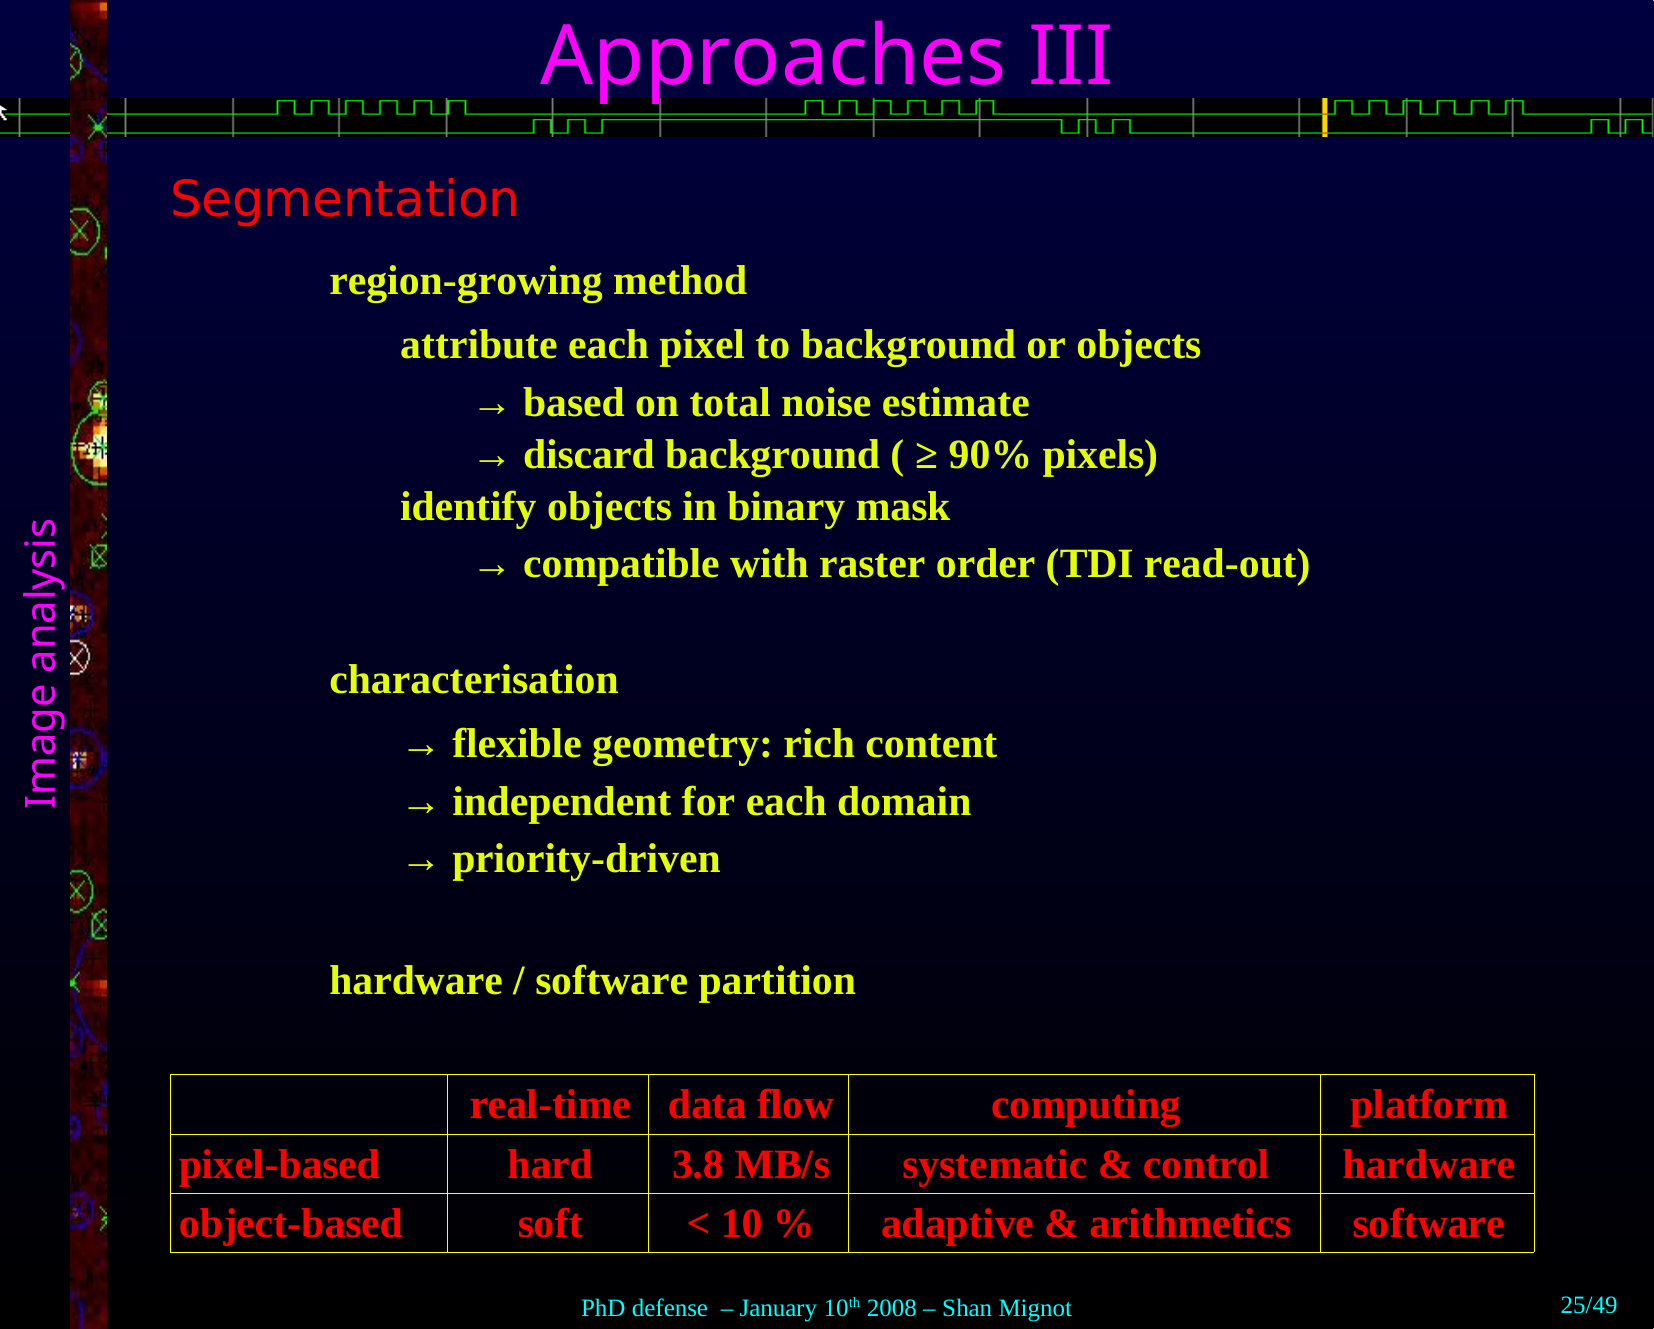

# Approaches III
Segmentation
region-growing method
attribute each pixel to background or objects
→ based on total noise estimate
→ discard background ( ≥ 90% pixels)
identify objects in binary mask
→ compatible with raster order (TDI read-out)
characterisation
→ flexible geometry: rich content
→ independent for each domain
→ priority-driven
hardware / software partition
Image analysis
PhD defense – January 10th 2008 – Shan Mignot